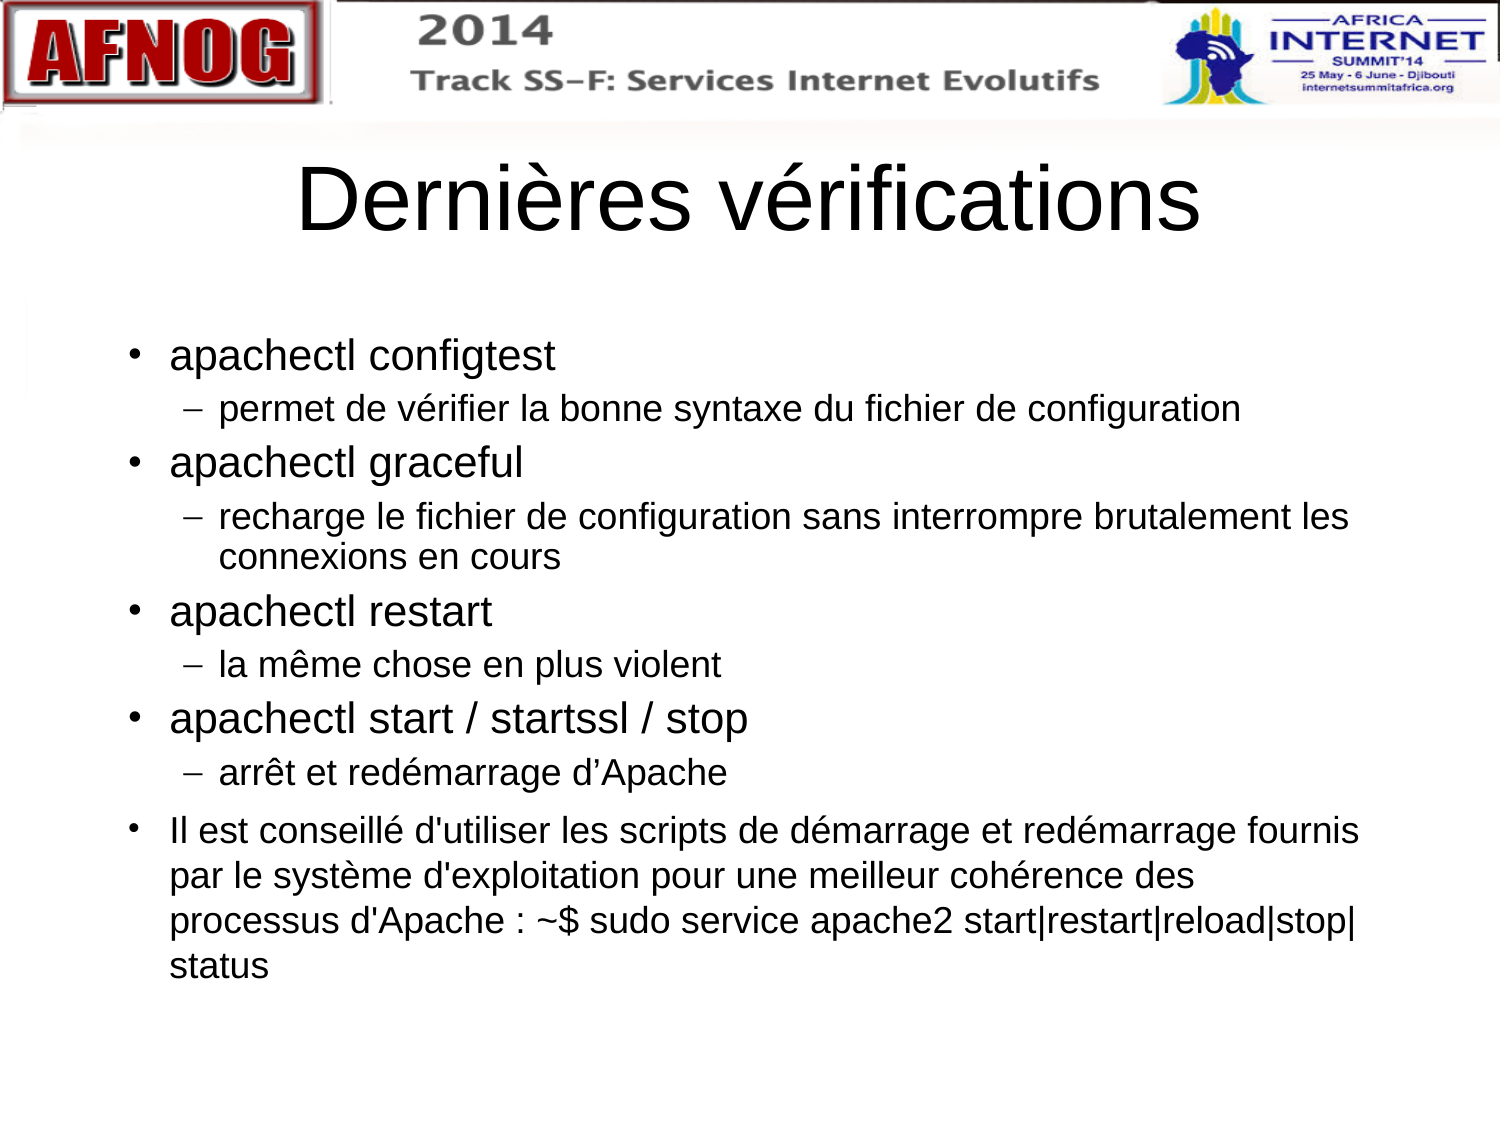

# Dernières vérifications
apachectl configtest
permet de vérifier la bonne syntaxe du fichier de configuration
apachectl graceful
recharge le fichier de configuration sans interrompre brutalement les connexions en cours
apachectl restart
la même chose en plus violent
apachectl start / startssl / stop
arrêt et redémarrage d’Apache
Il est conseillé d'utiliser les scripts de démarrage et redémarrage fournis par le système d'exploitation pour une meilleur cohérence des processus d'Apache : ~$ sudo service apache2 start|restart|reload|stop|status
29